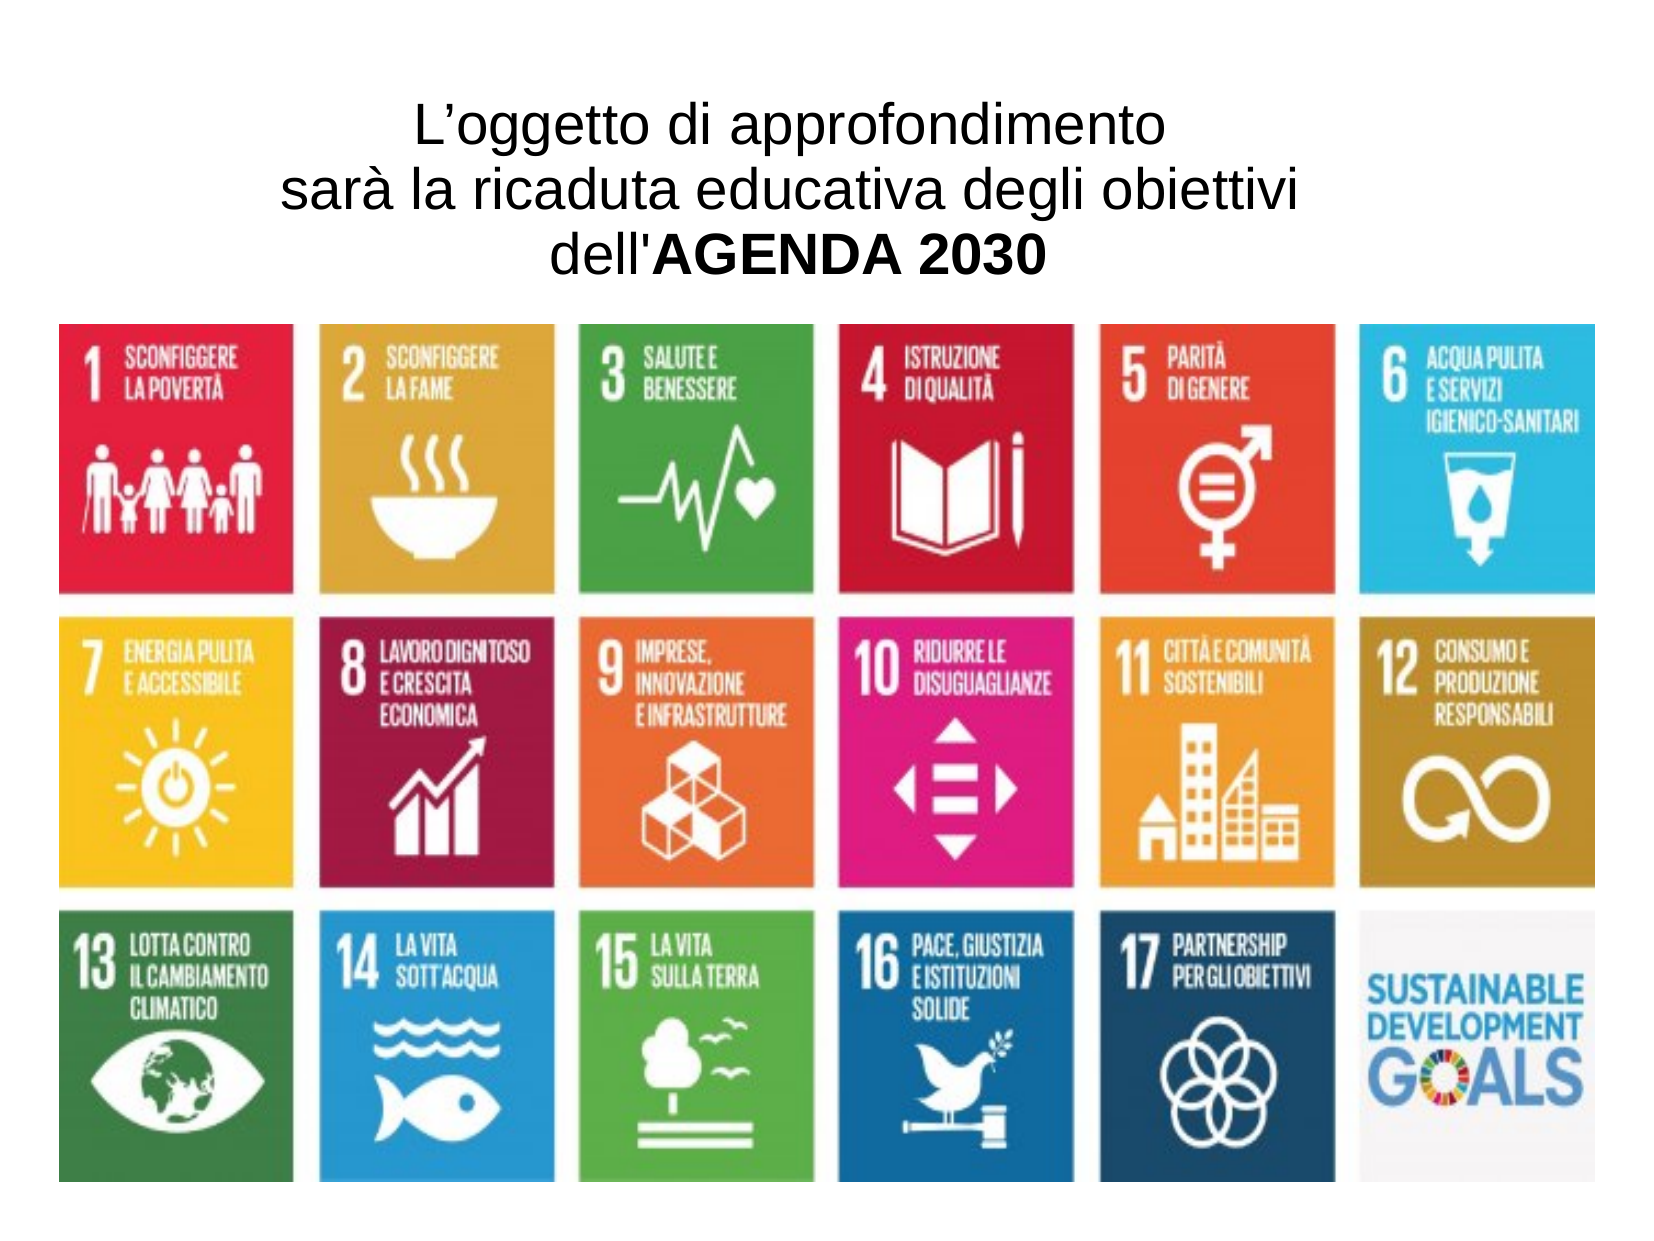

# L’oggetto di approfondimento sarà la ricaduta educativa degli obiettivi dell'AGENDA 2030